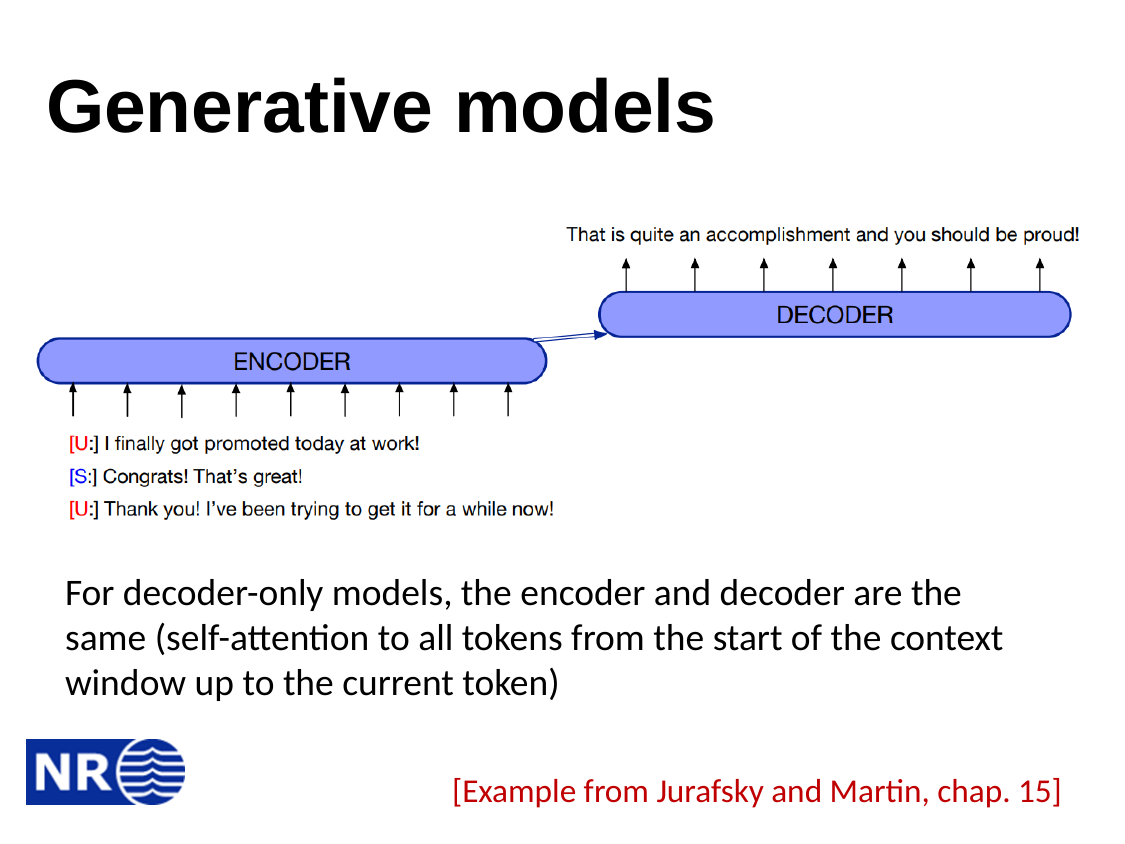

# Generative models
For decoder-only models, the encoder and decoder are the same (self-attention to all tokens from the start of the context window up to the current token)
[Example from Jurafsky and Martin, chap. 15]